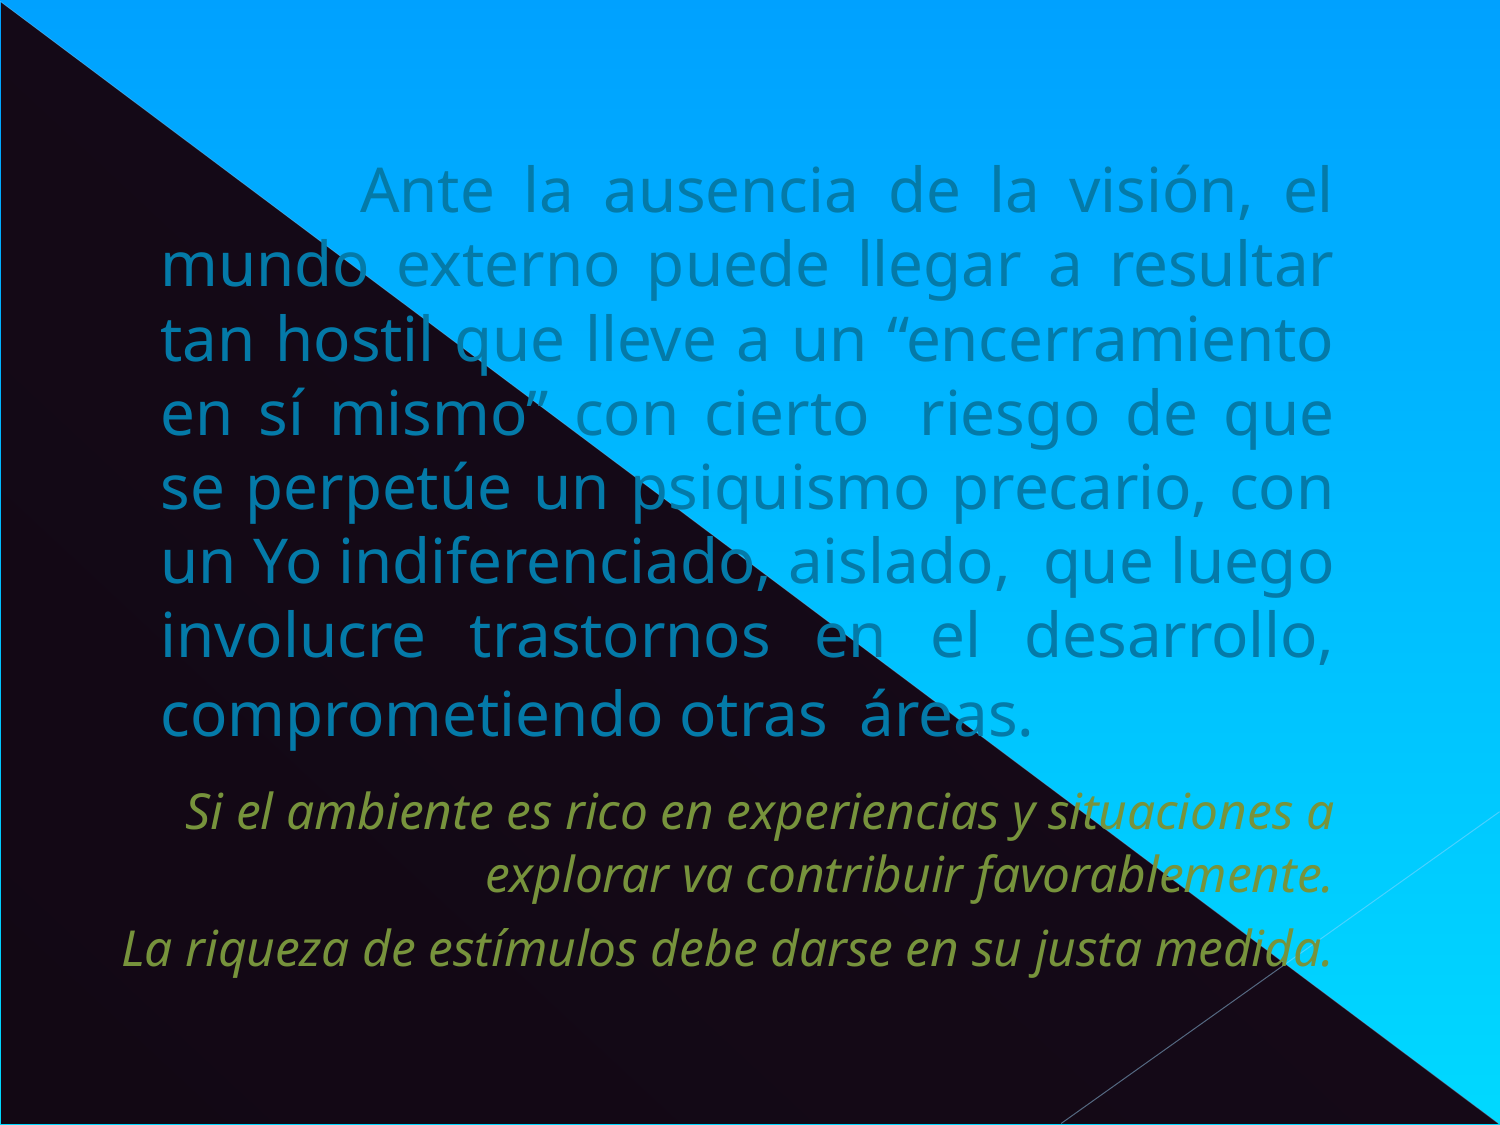

# Ante la ausencia de la visión, el mundo externo puede llegar a resultar tan hostil que lleve a un “encerramiento en sí mismo” con cierto riesgo de que se perpetúe un psiquismo precario, con un Yo indiferenciado, aislado, que luego involucre trastornos en el desarrollo, comprometiendo otras áreas.
 Si el ambiente es rico en experiencias y situaciones a explorar va contribuir favorablemente.
La riqueza de estímulos debe darse en su justa medida.